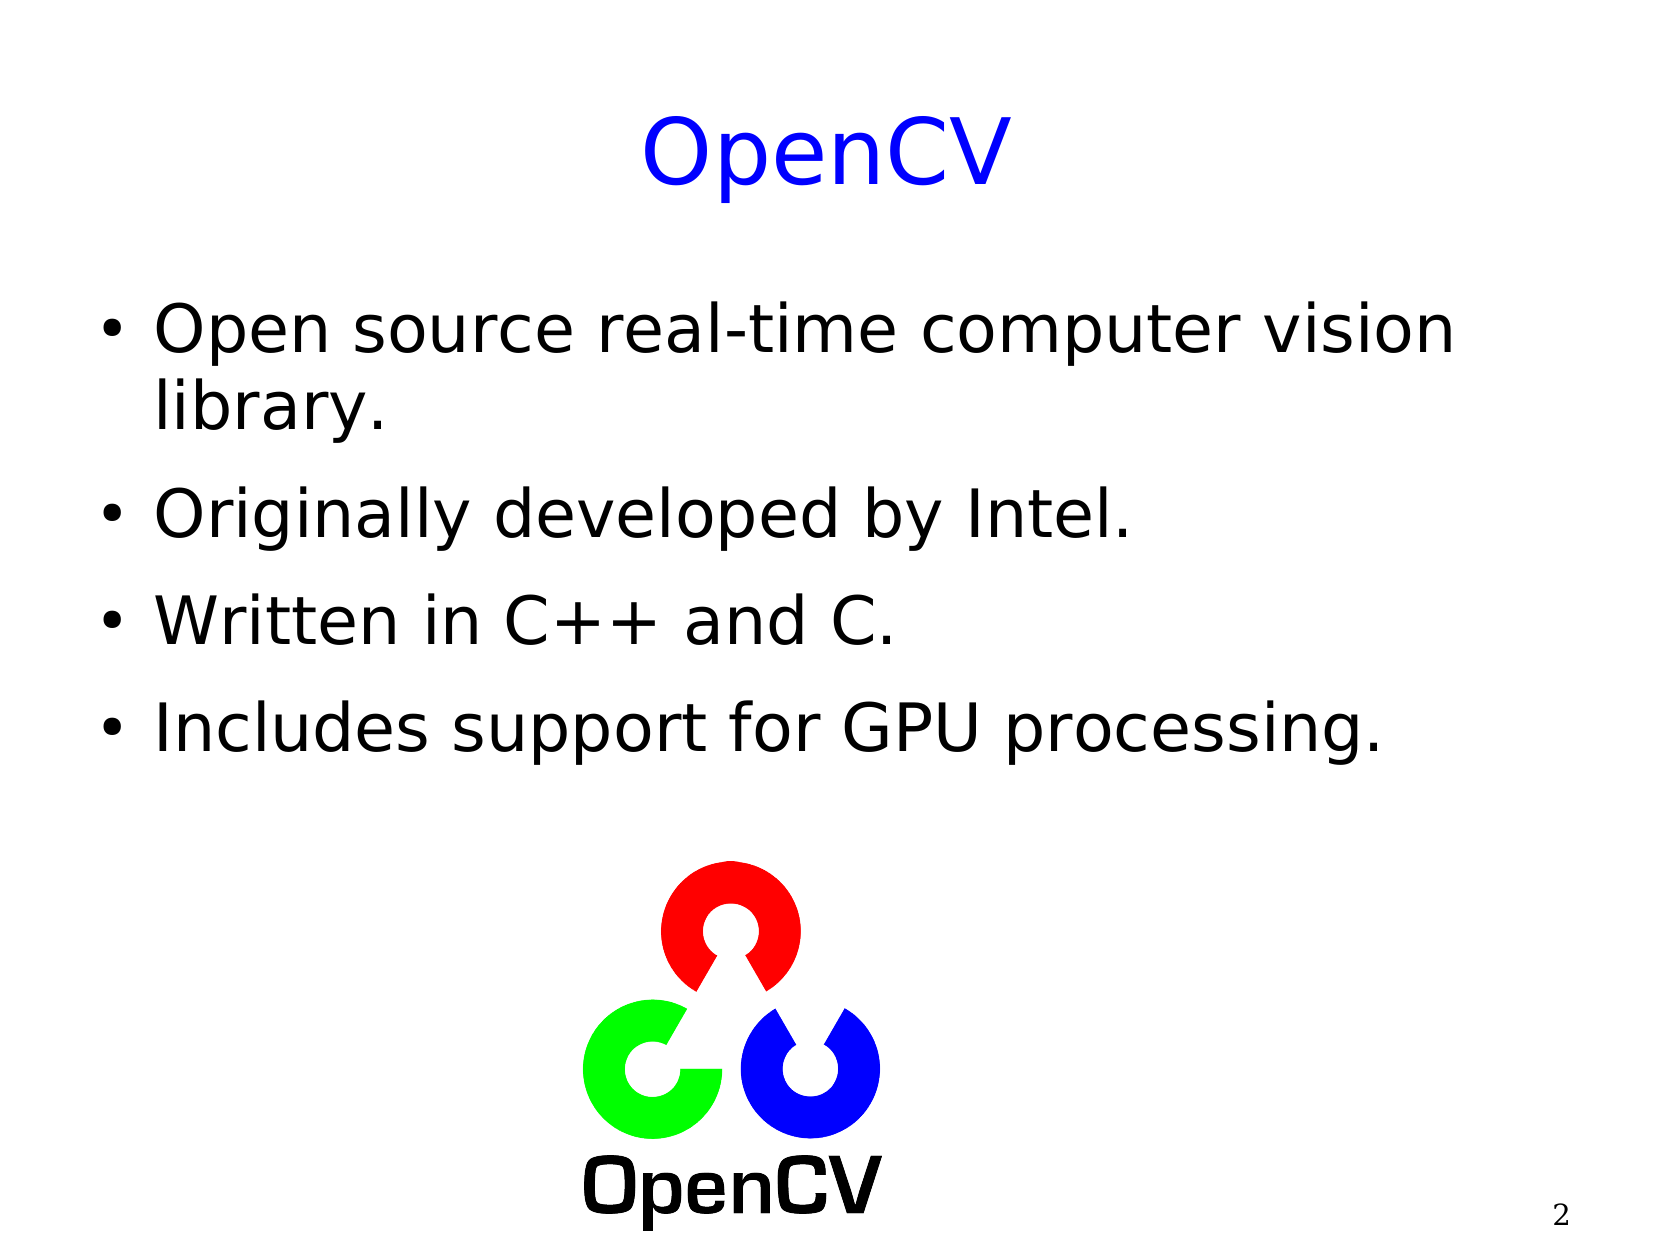

# OpenCV
Open source real-time computer vision library.
Originally developed by Intel.
Written in C++ and C.
Includes support for GPU processing.
2